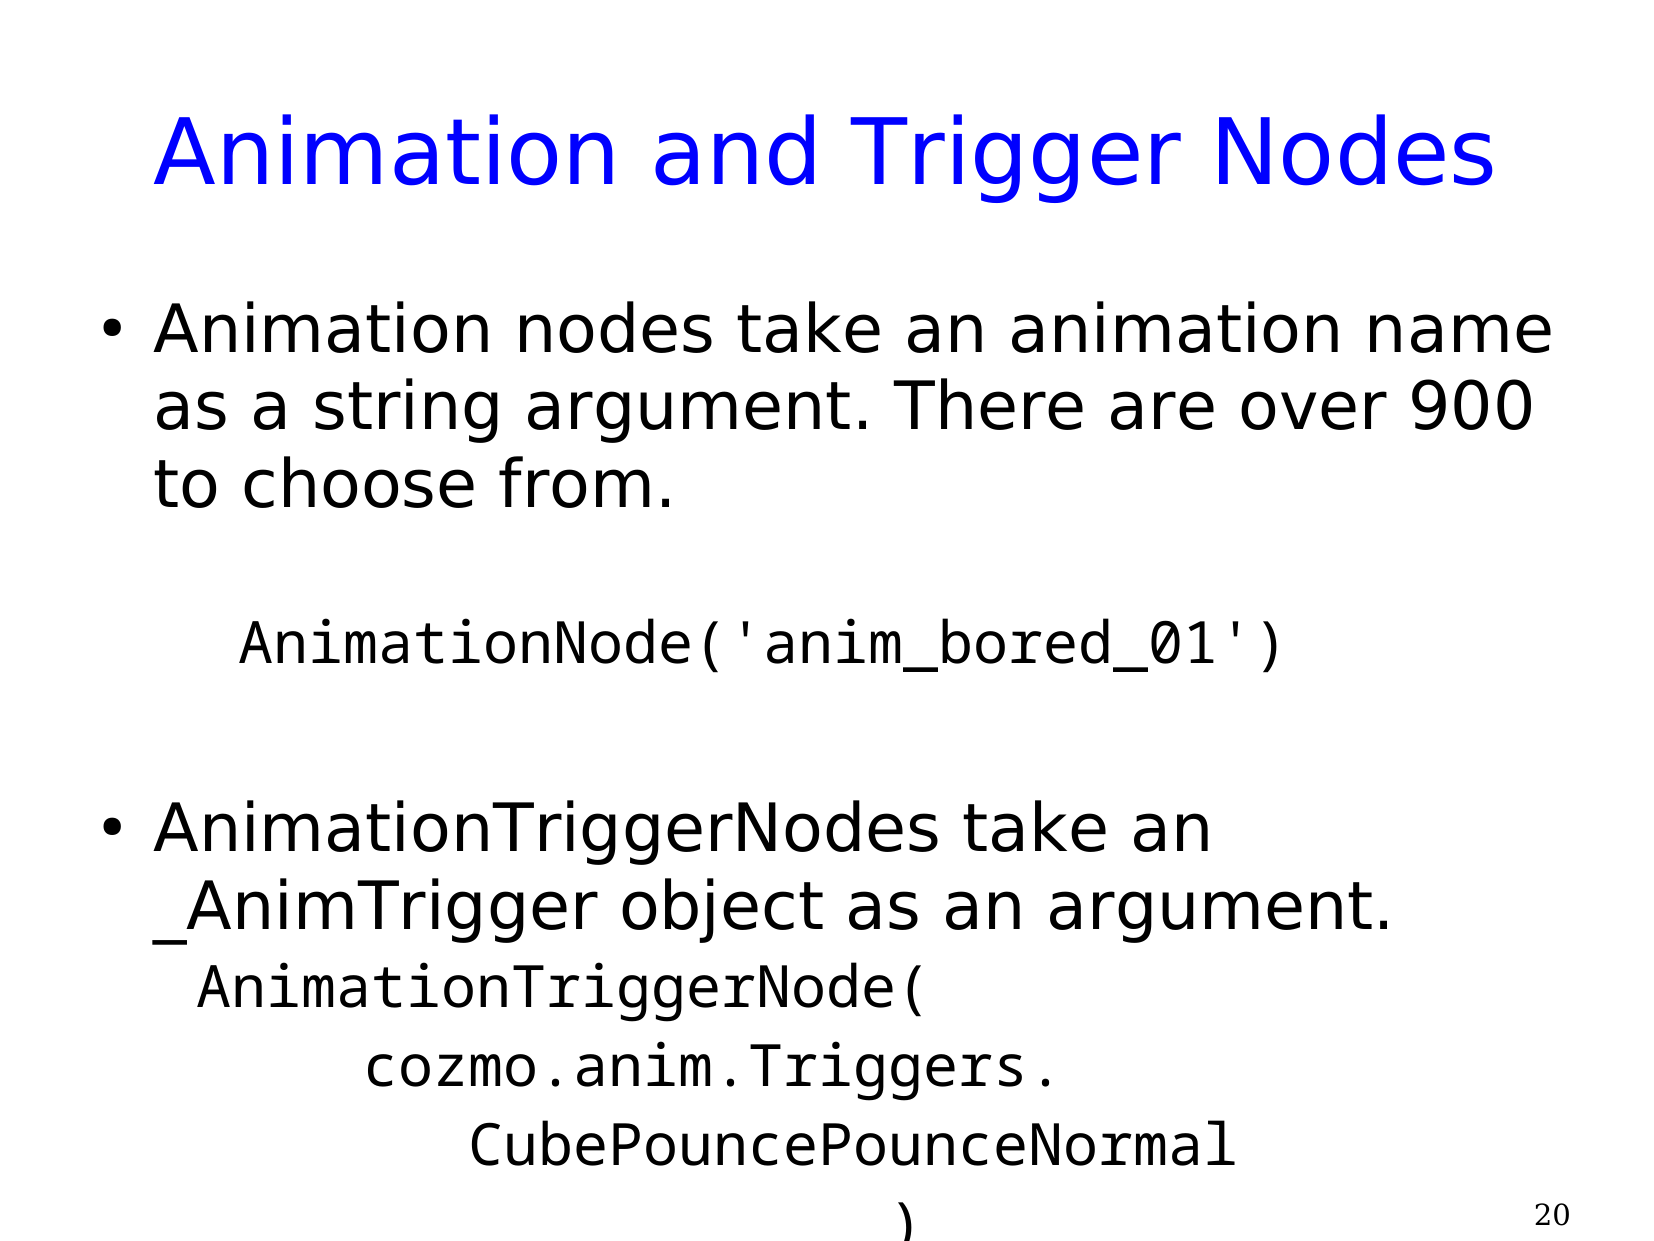

# Animation and Trigger Nodes
Animation nodes take an animation name as a string argument. There are over 900 to choose from.
 AnimationNode('anim_bored_01')
AnimationTriggerNodes take an _AnimTrigger object as an argument.
 AnimationTriggerNode(
 cozmo.anim.Triggers.
 CubePouncePounceNormal
 )
20